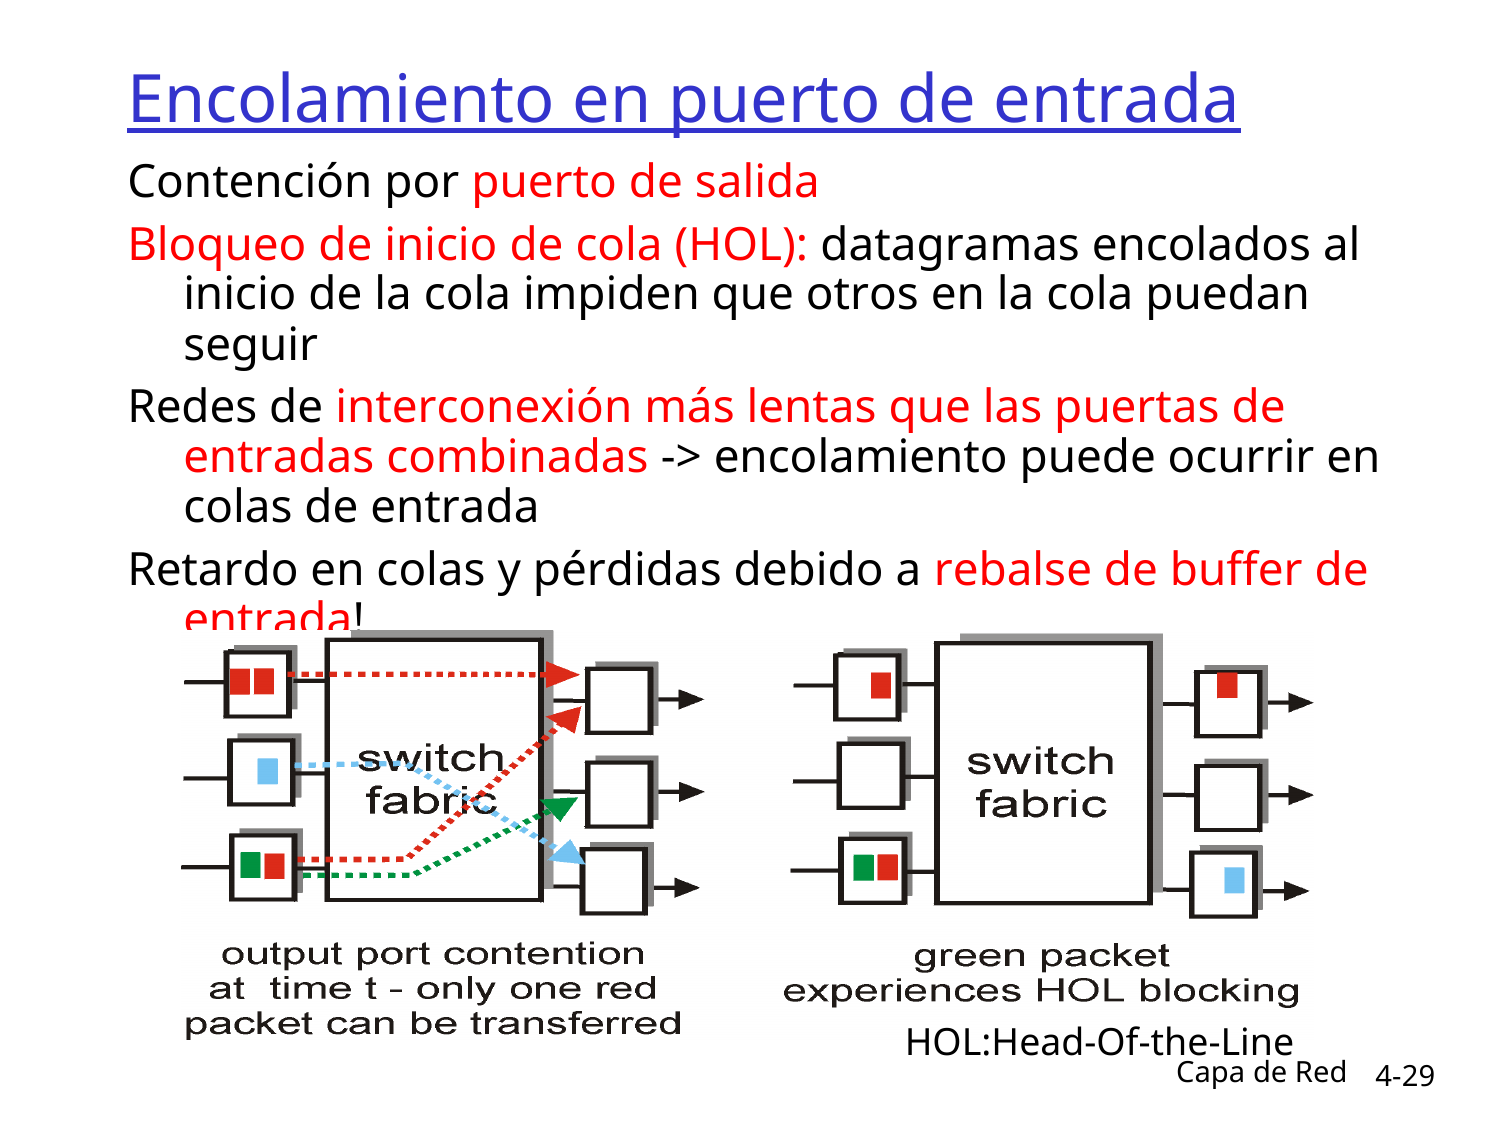

# Encolamiento en puerto de entrada
Contención por puerto de salida
Bloqueo de inicio de cola (HOL): datagramas encolados al inicio de la cola impiden que otros en la cola puedan seguir
Redes de interconexión más lentas que las puertas de entradas combinadas -> encolamiento puede ocurrir en colas de entrada
Retardo en colas y pérdidas debido a rebalse de buffer de entrada!
HOL:Head-Of-the-Line